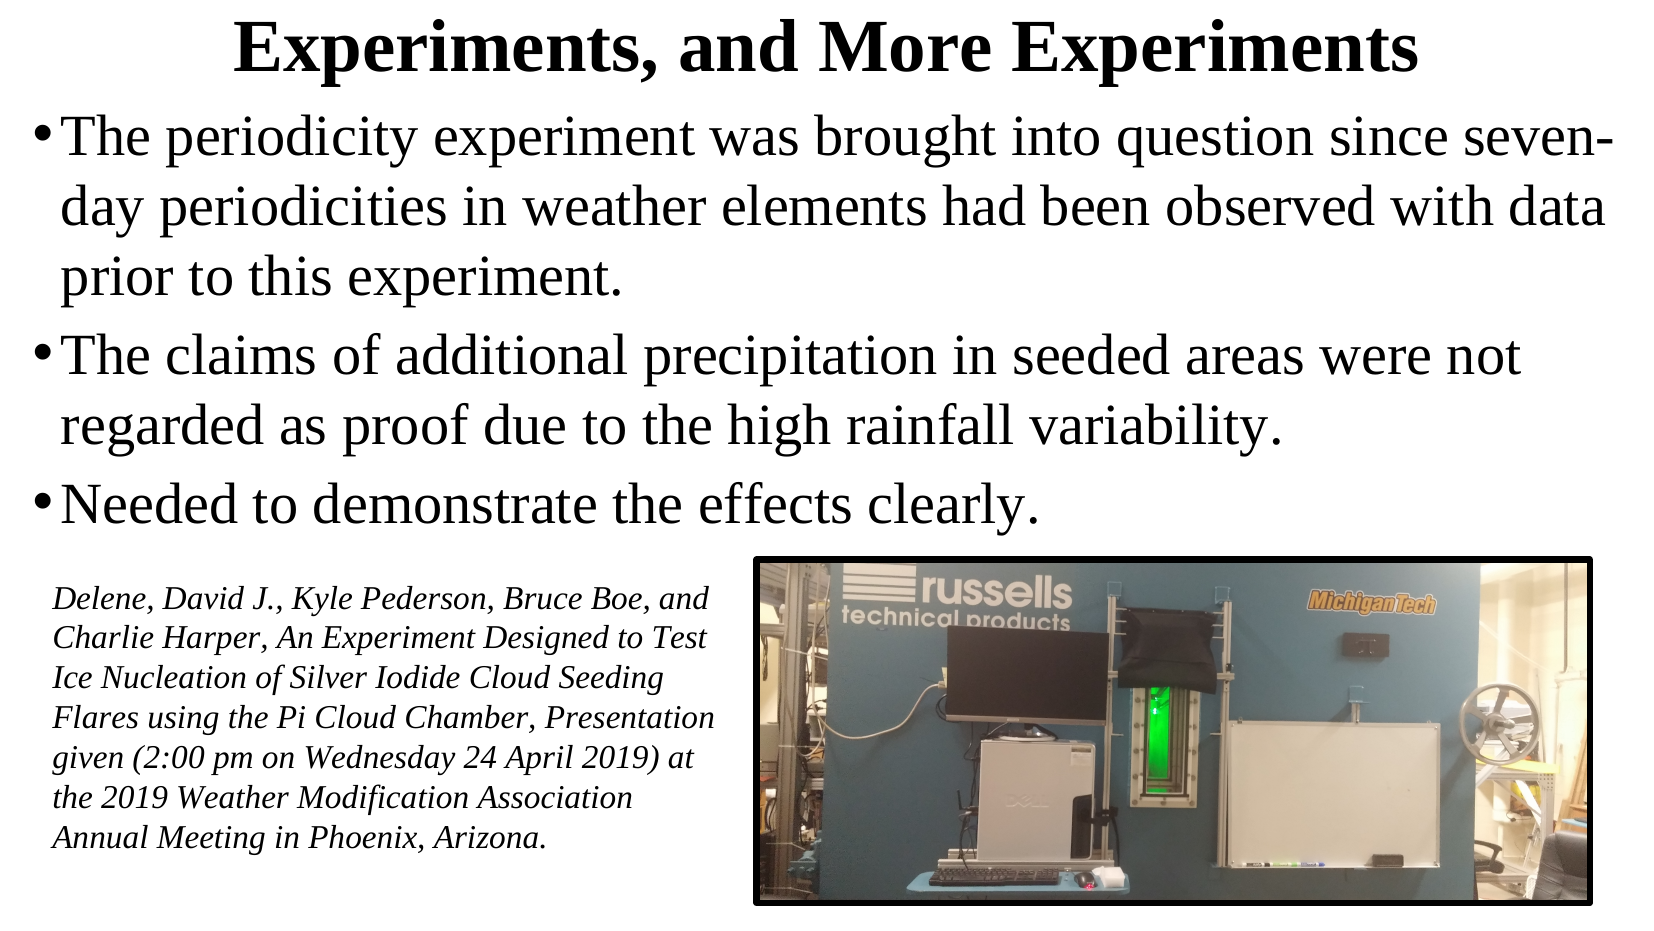

# Experiments, and More Experiments
The periodicity experiment was brought into question since seven-day periodicities in weather elements had been observed with data prior to this experiment.
The claims of additional precipitation in seeded areas were not regarded as proof due to the high rainfall variability.
Needed to demonstrate the effects clearly.
Delene, David J., Kyle Pederson, Bruce Boe, and Charlie Harper, An Experiment Designed to Test Ice Nucleation of Silver Iodide Cloud Seeding Flares using the Pi Cloud Chamber, Presentation given (2:00 pm on Wednesday 24 April 2019) at the 2019 Weather Modification Association Annual Meeting in Phoenix, Arizona.